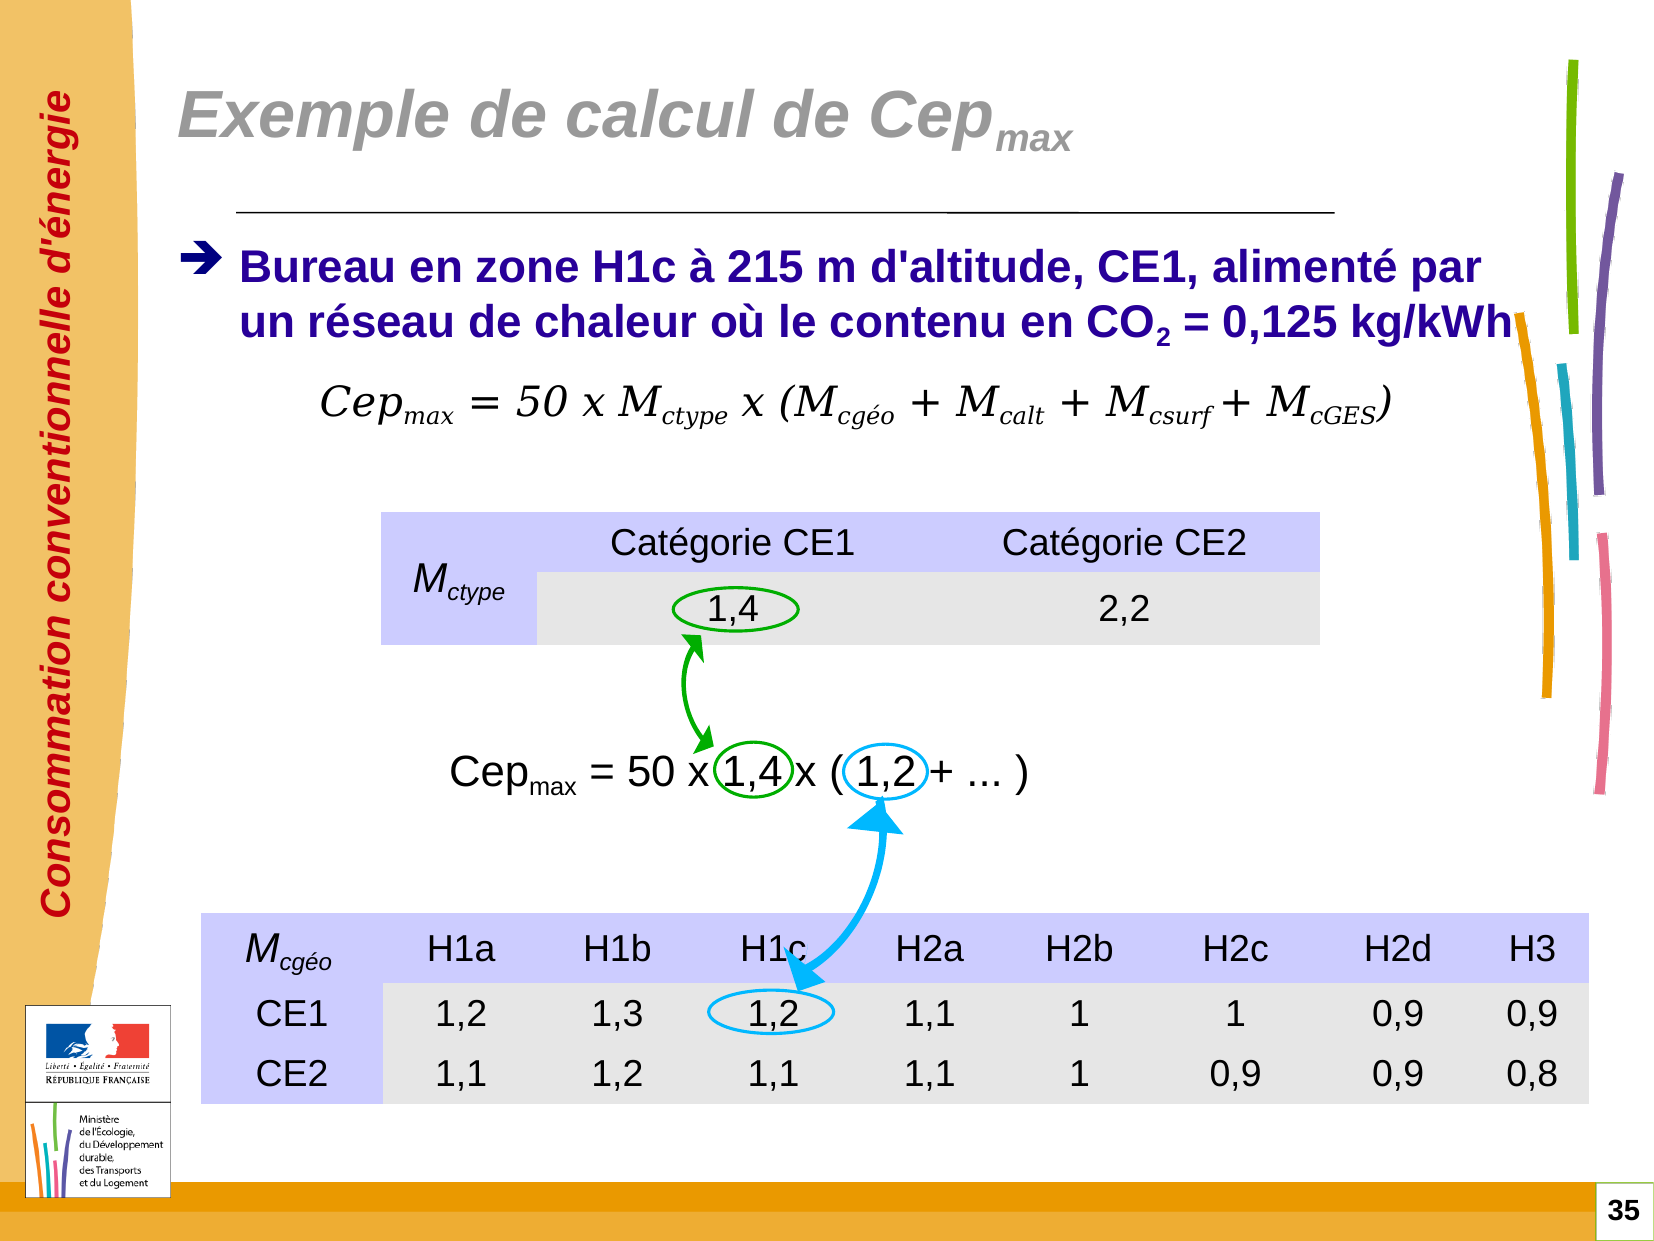

Exemple de calcul de Cepmax
# Bureau en zone H1c à 215 m d'altitude, CE1, alimenté par un réseau de chaleur où le contenu en CO2 = 0,125 kg/kWh
Cepmax = 50 x Mctype x (Mcgéo + Mcalt + Mcsurf + McGES)
Consommation conventionnelle d'énergie
| Mctype | Catégorie CE1 | Catégorie CE2 |
| --- | --- | --- |
| | 1,4 | 2,2 |
 Cepmax = 50 x 1,4 x ( 1,2 + ... )
| Mcgéo | H1a | H1b | H1c | H2a | H2b | H2c | H2d | H3 |
| --- | --- | --- | --- | --- | --- | --- | --- | --- |
| CE1 | 1,2 | 1,3 | 1,2 | 1,1 | 1 | 1 | 0,9 | 0,9 |
| CE2 | 1,1 | 1,2 | 1,1 | 1,1 | 1 | 0,9 | 0,9 | 0,8 |
35